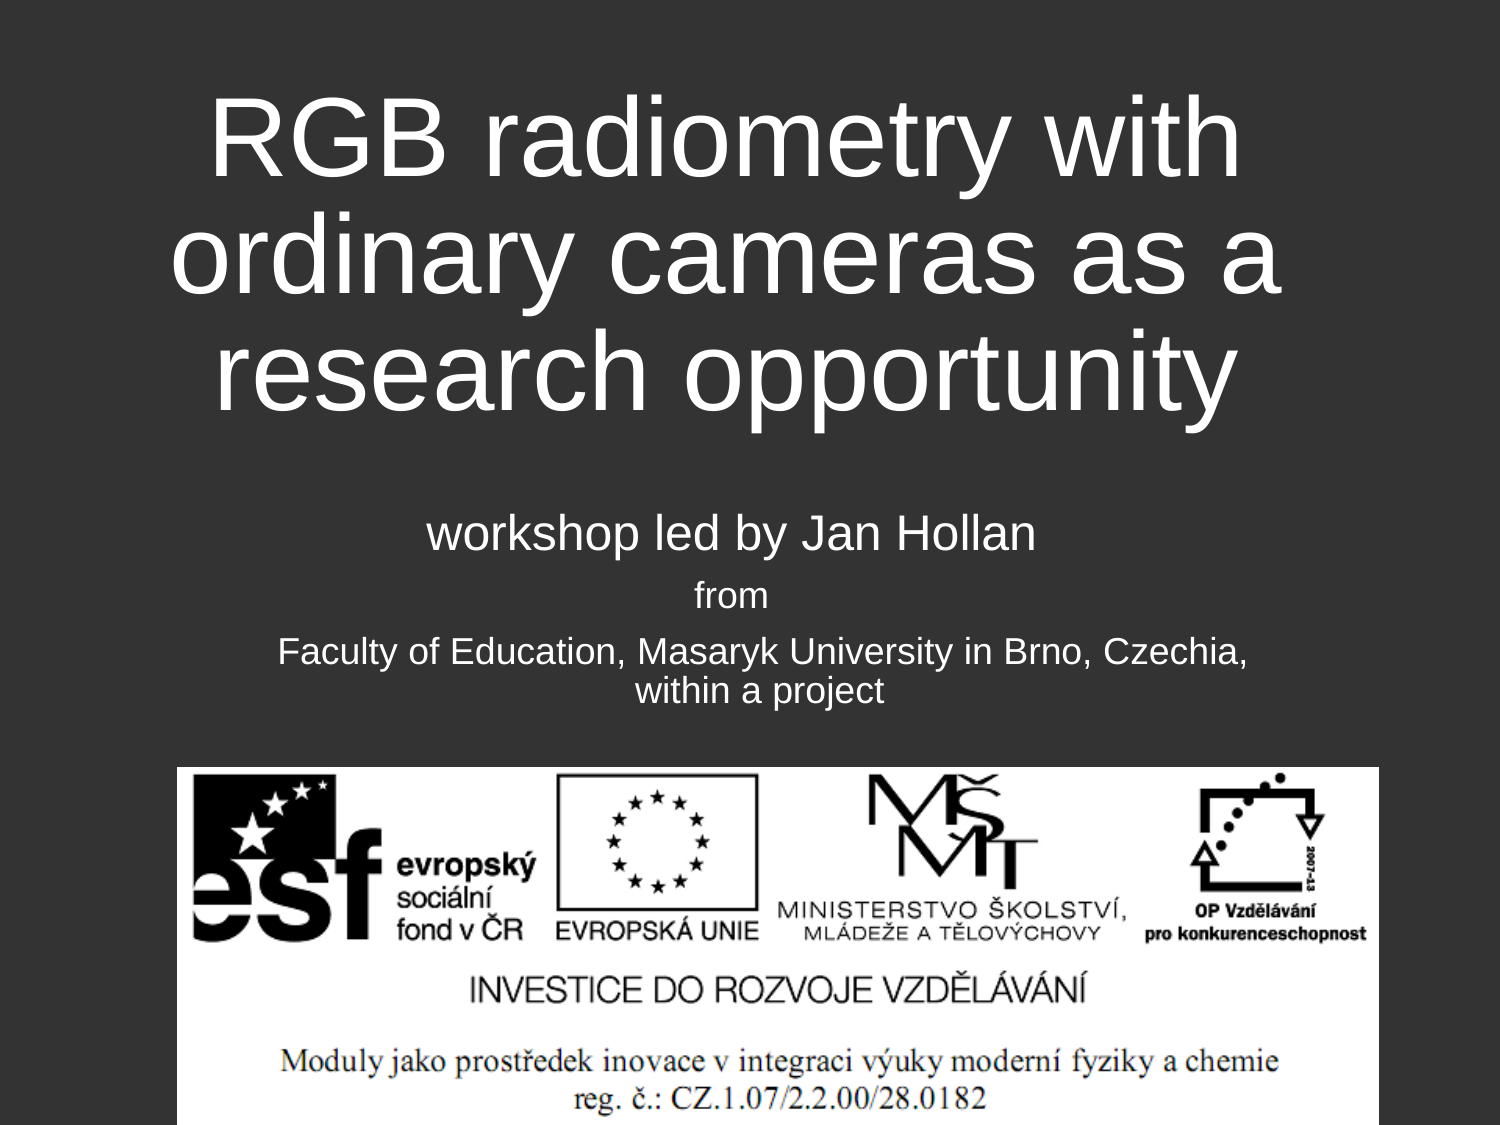

# RGB radiometry with ordinary cameras as a research opportunity
workshop led by Jan Hollan
from
 Faculty of Education, Masaryk University in Brno, Czechia, within a project